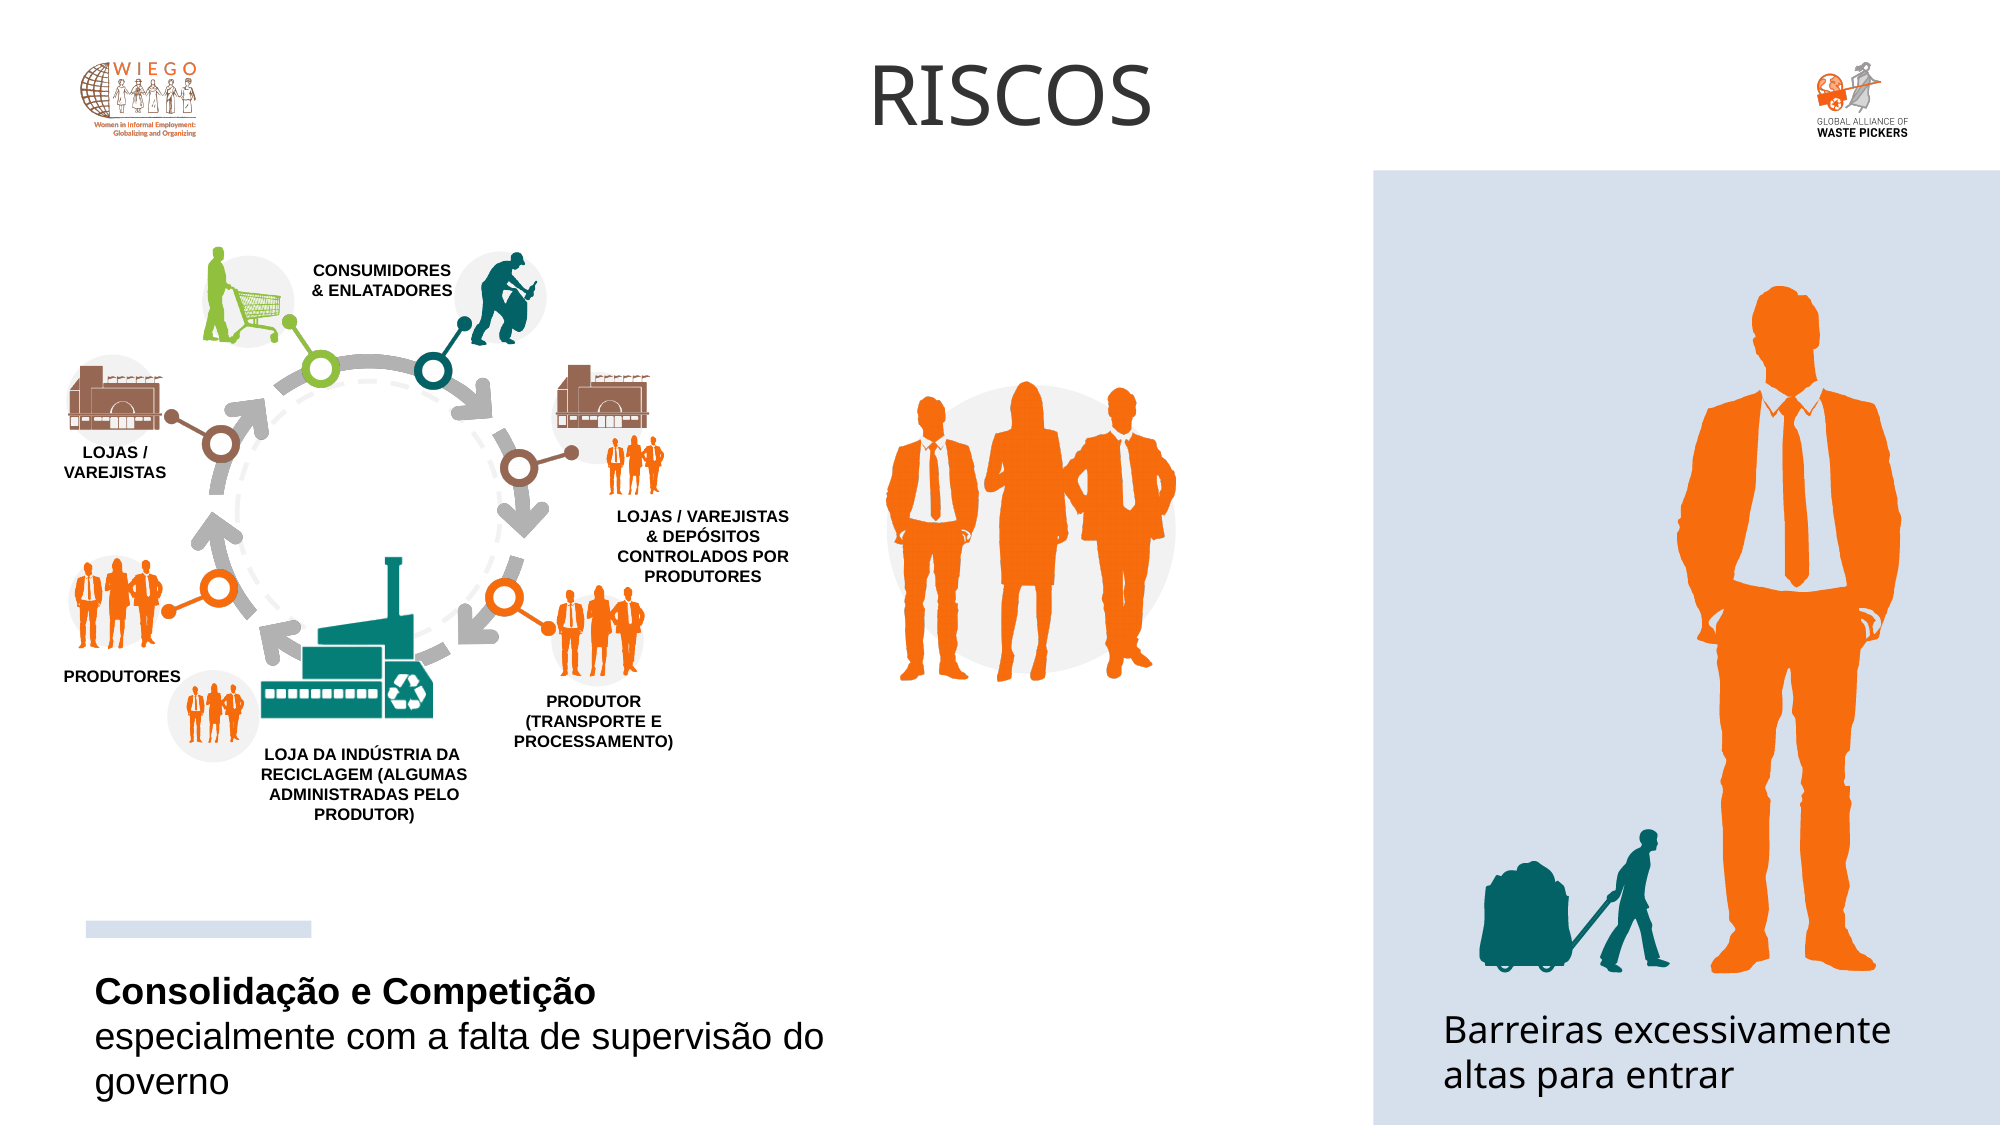

RISCOS
CONSUMIDORES
& ENLATADORES
LOJAS / VAREJISTAS
LOJAS / VAREJISTAS
& DEPÓSITOS CONTROLADOS POR PRODUTORES
PRODUTORES
PRODUTOR (TRANSPORTE E PROCESSAMENTO)
LOJA DA INDÚSTRIA DA RECICLAGEM (ALGUMAS ADMINISTRADAS PELO PRODUTOR)
Consolidação e Competição
especialmente com a falta de supervisão do governo
Barreiras excessivamente altas para entrar